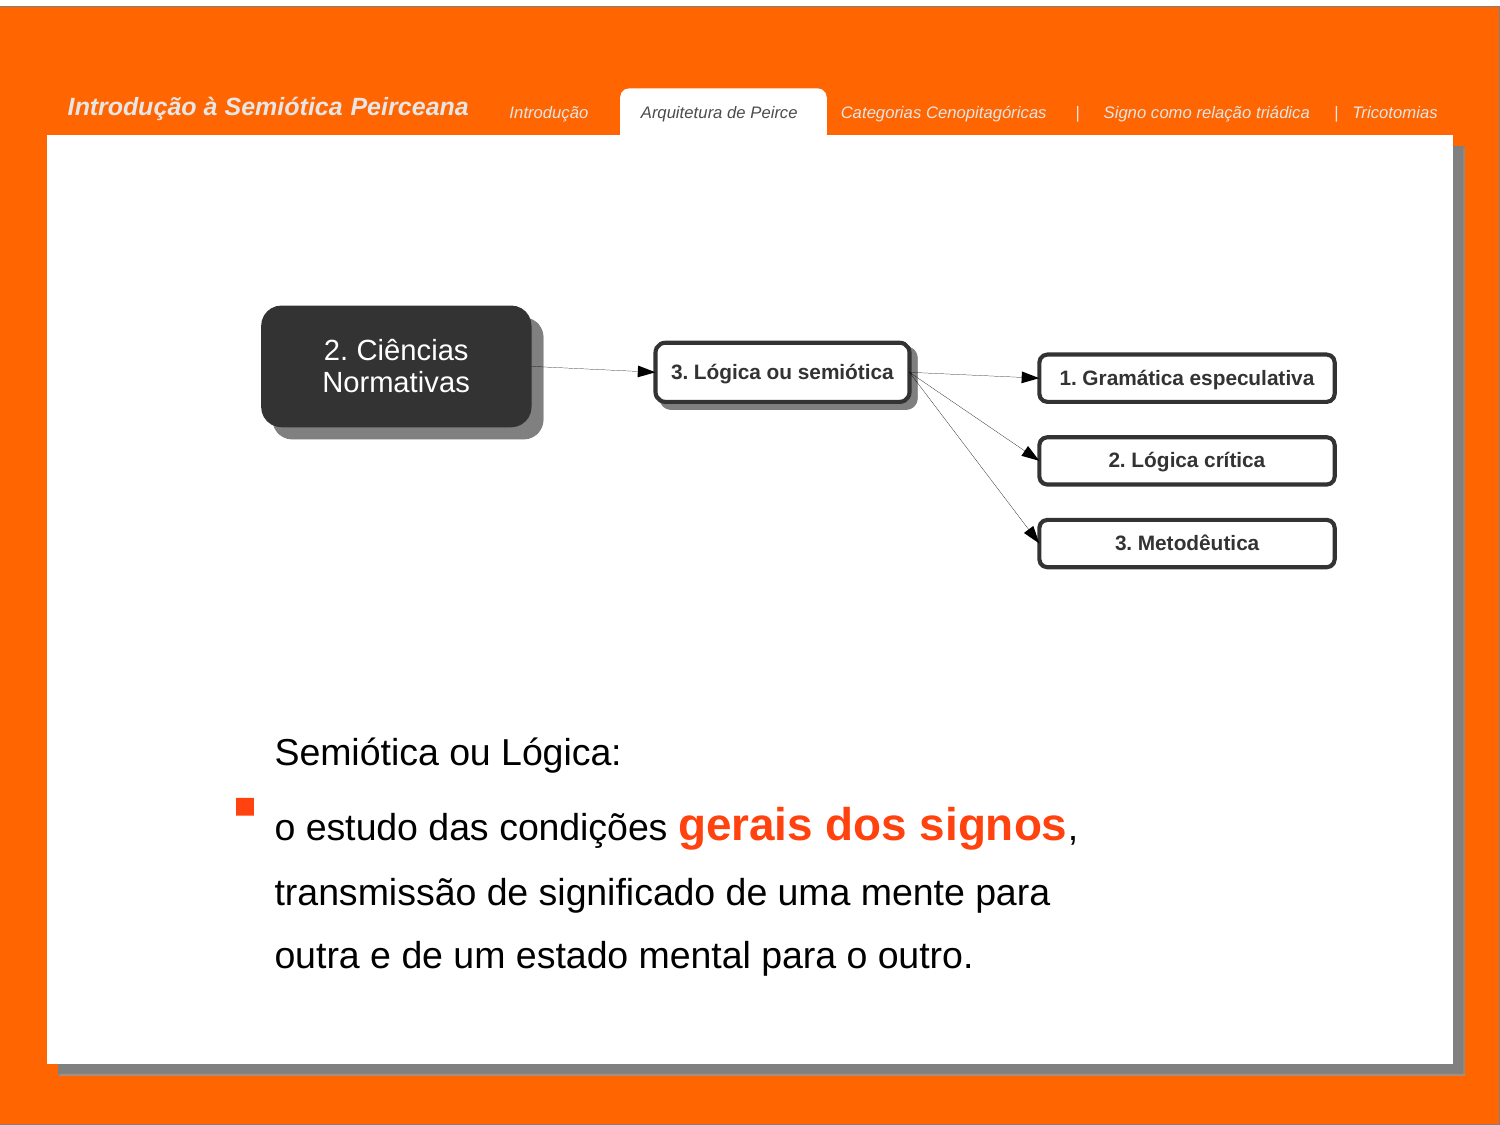

2. Ciências
Normativas
3. Lógica ou semiótica
1. Gramática especulativa
2. Lógica crítica
3. Metodêutica
Semiótica ou Lógica:
o estudo das condições gerais dos signos, transmissão de significado de uma mente para outra e de um estado mental para o outro.